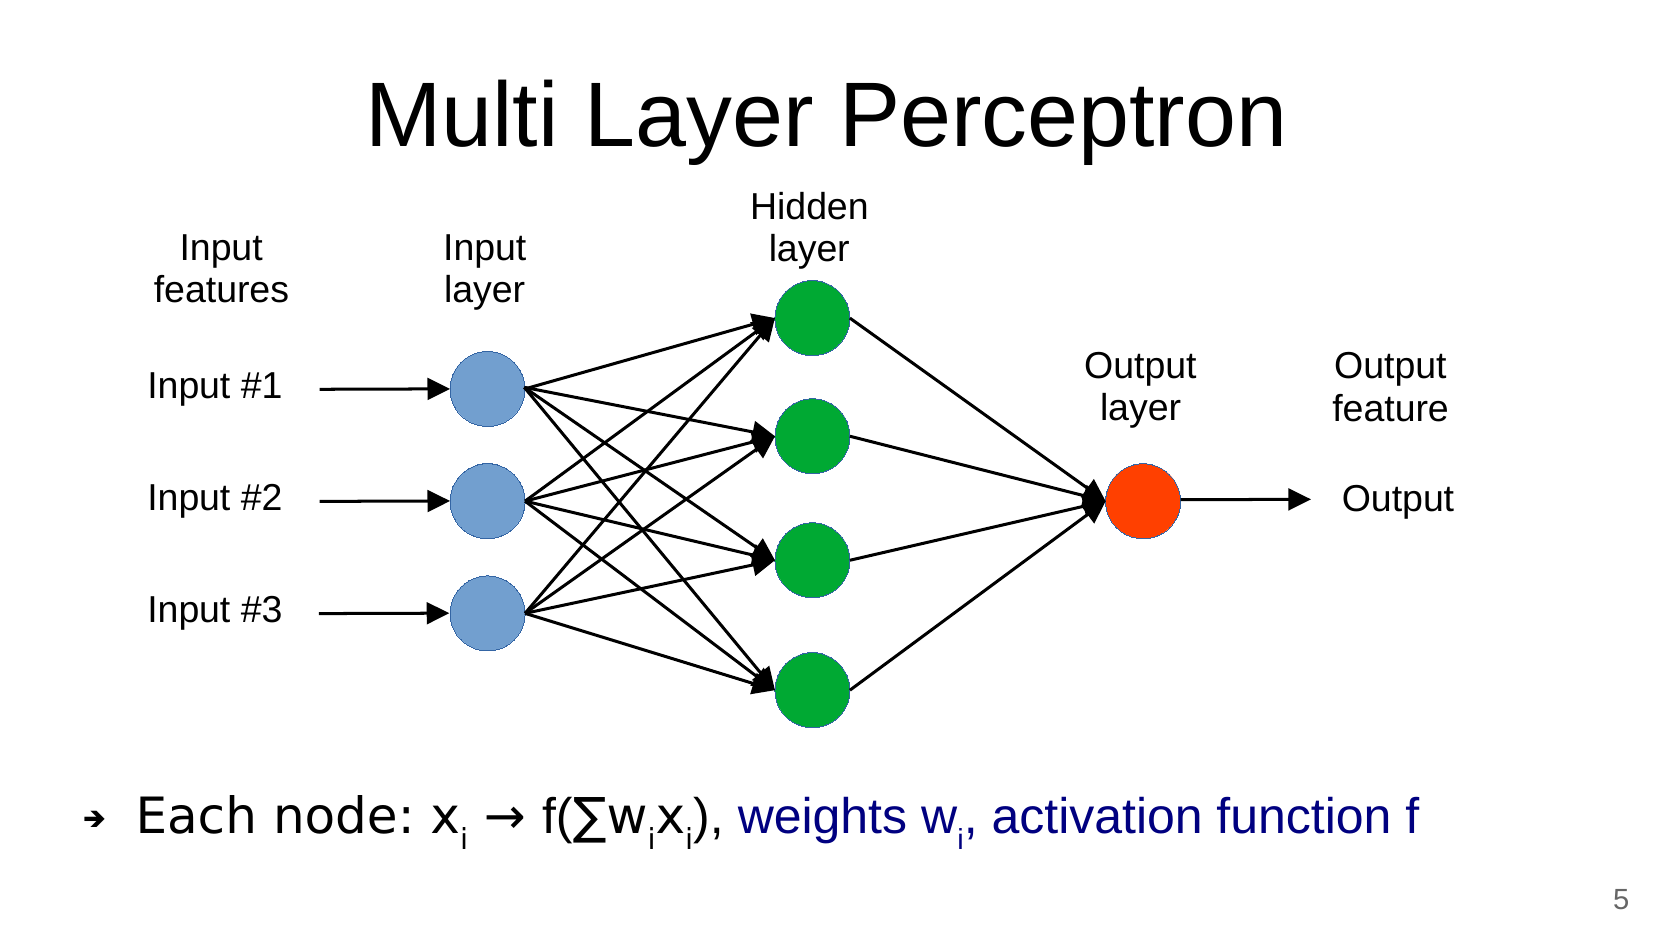

# Multi Layer Perceptron
Hidden
layer
Input
layer
Input
features
Output
layer
Output
feature
Input #1
Input #2
Output
Input #3
Each node: xi → f(∑wixi), weights wi, activation function f